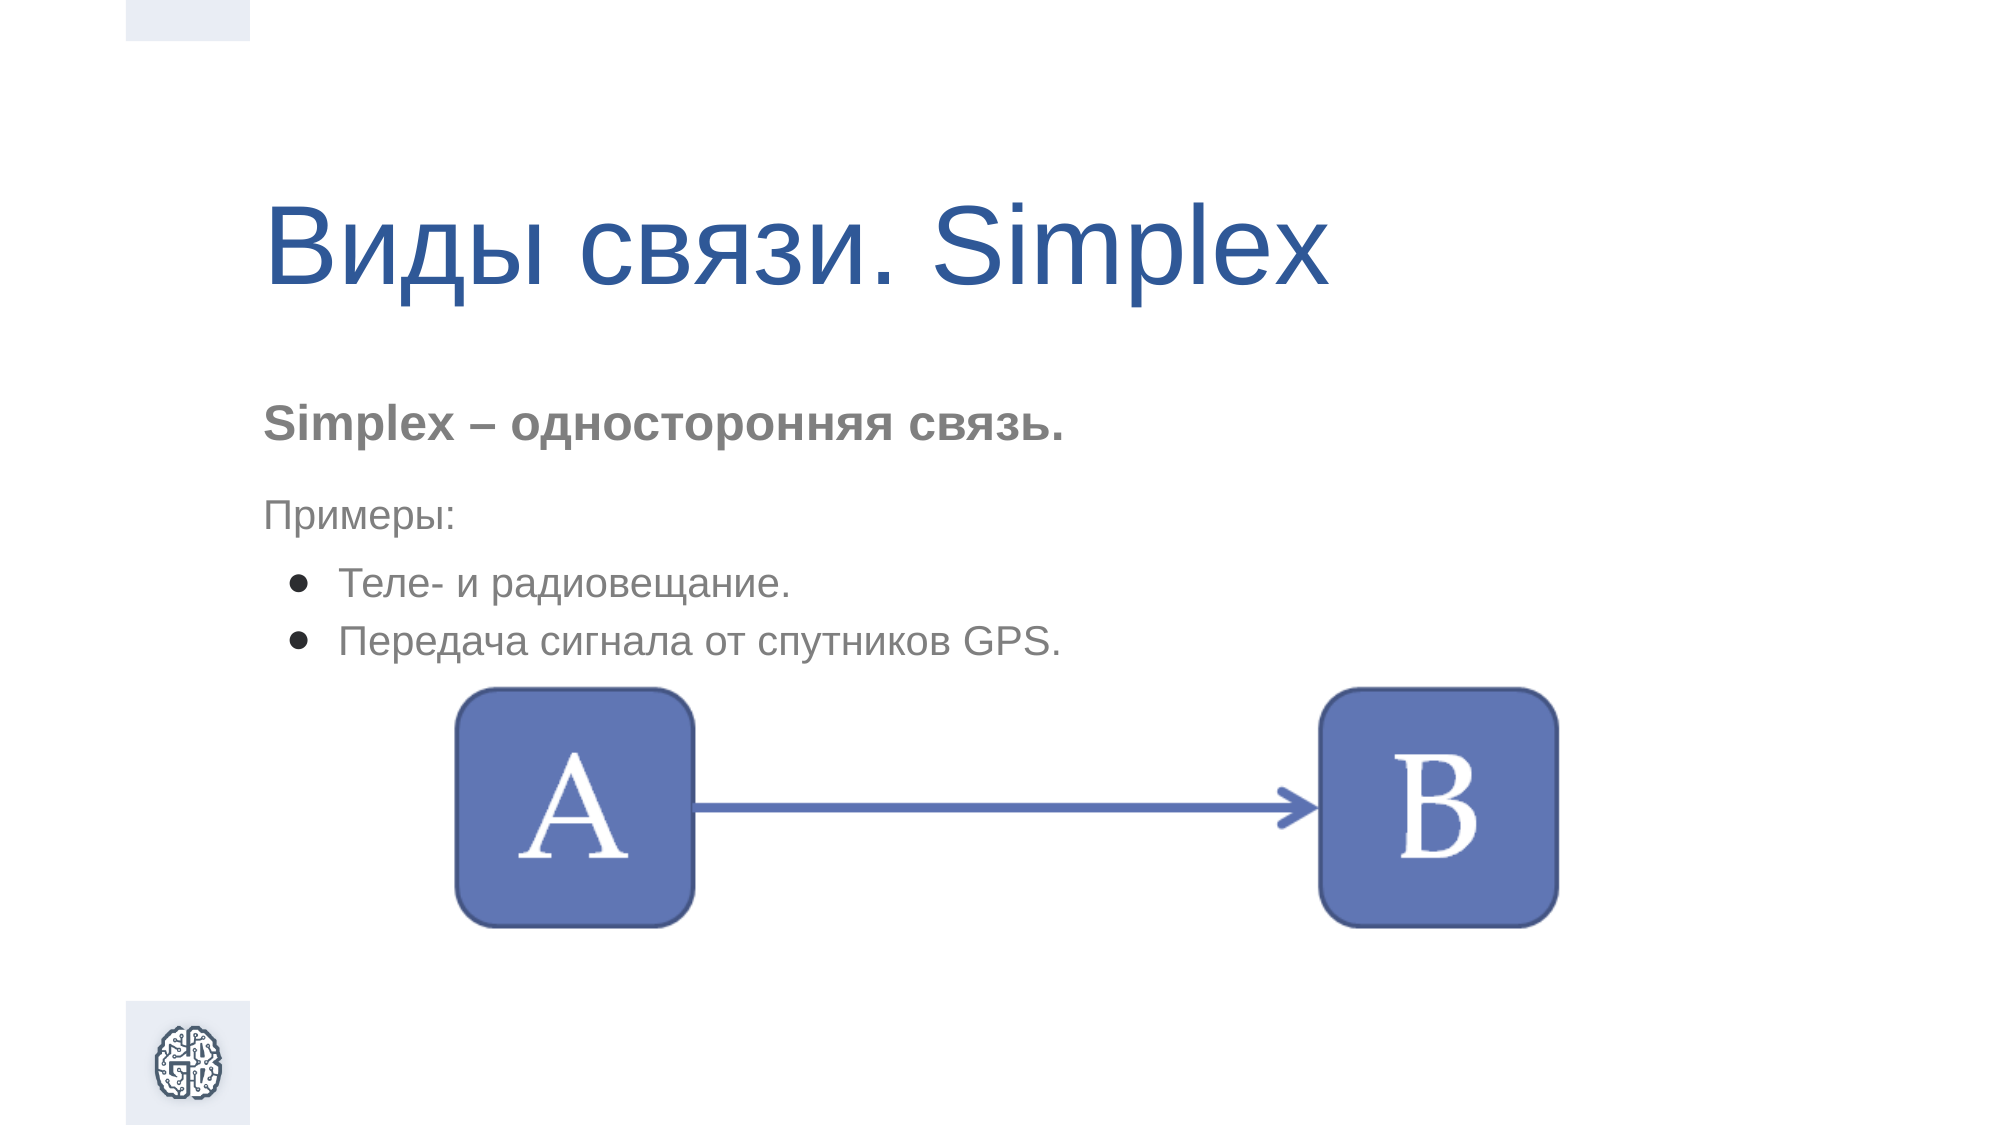

# Виды связи. Simplex
Simplex – односторонняя связь.
Примеры:
Теле- и радиовещание.
Передача сигнала от спутников GPS.